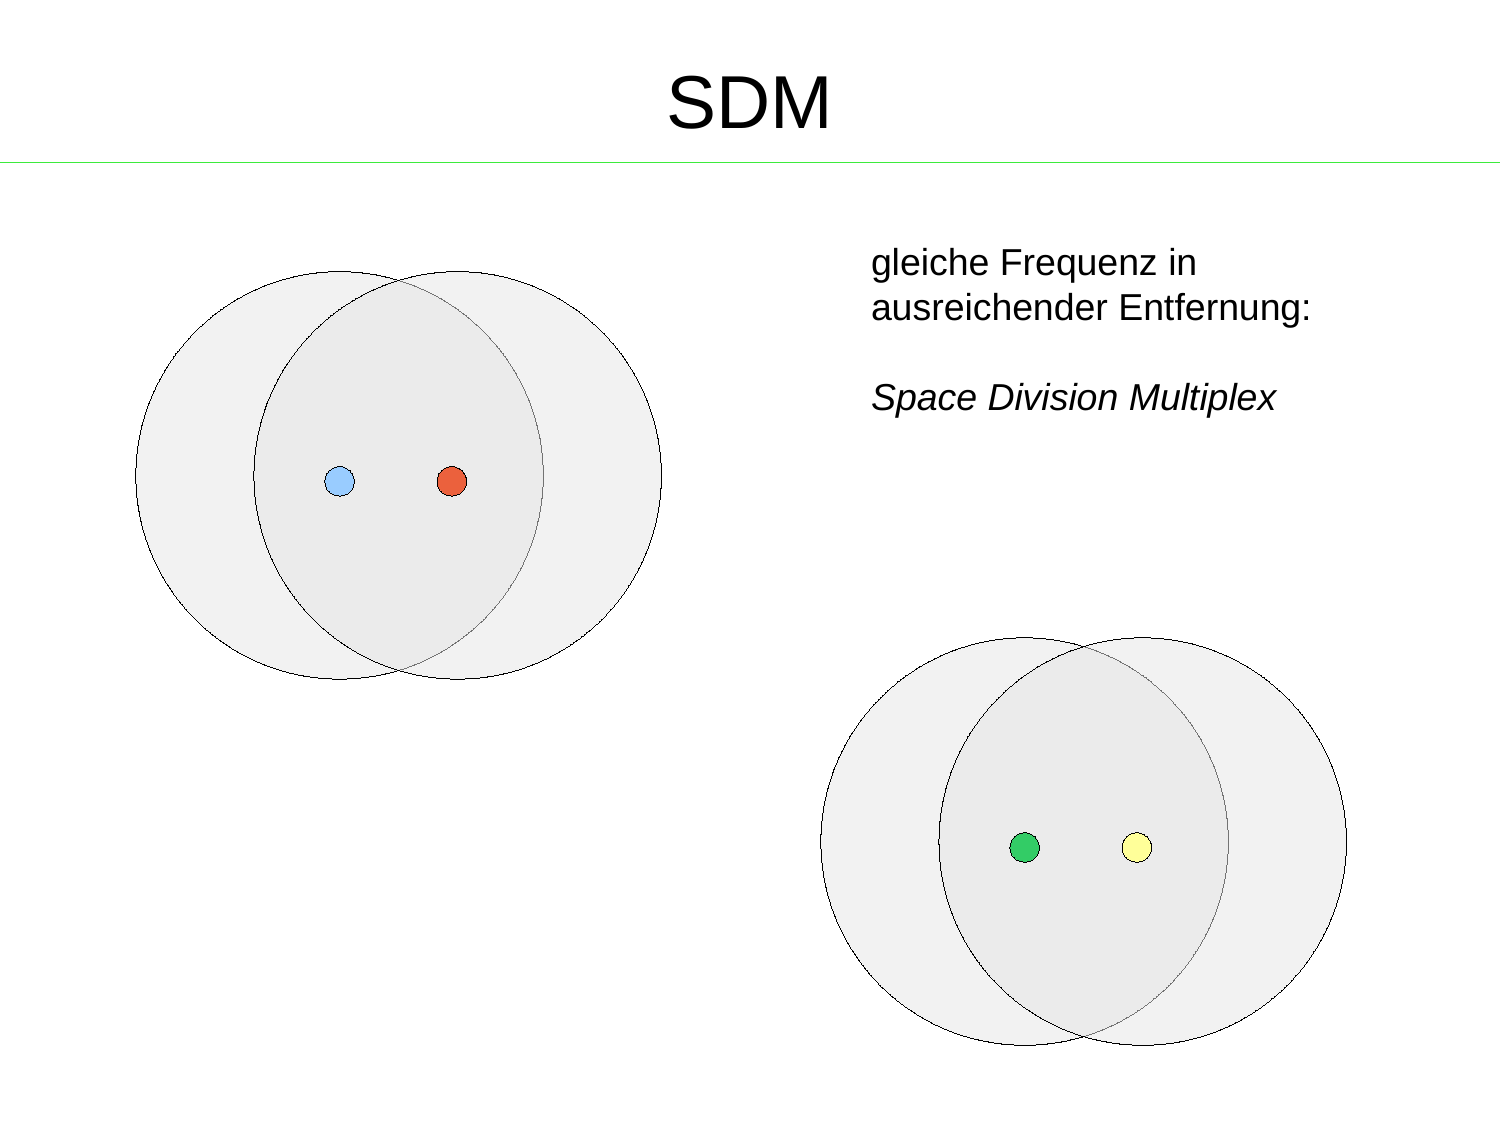

# SDM
gleiche Frequenz in ausreichender Entfernung:
Space Division Multiplex